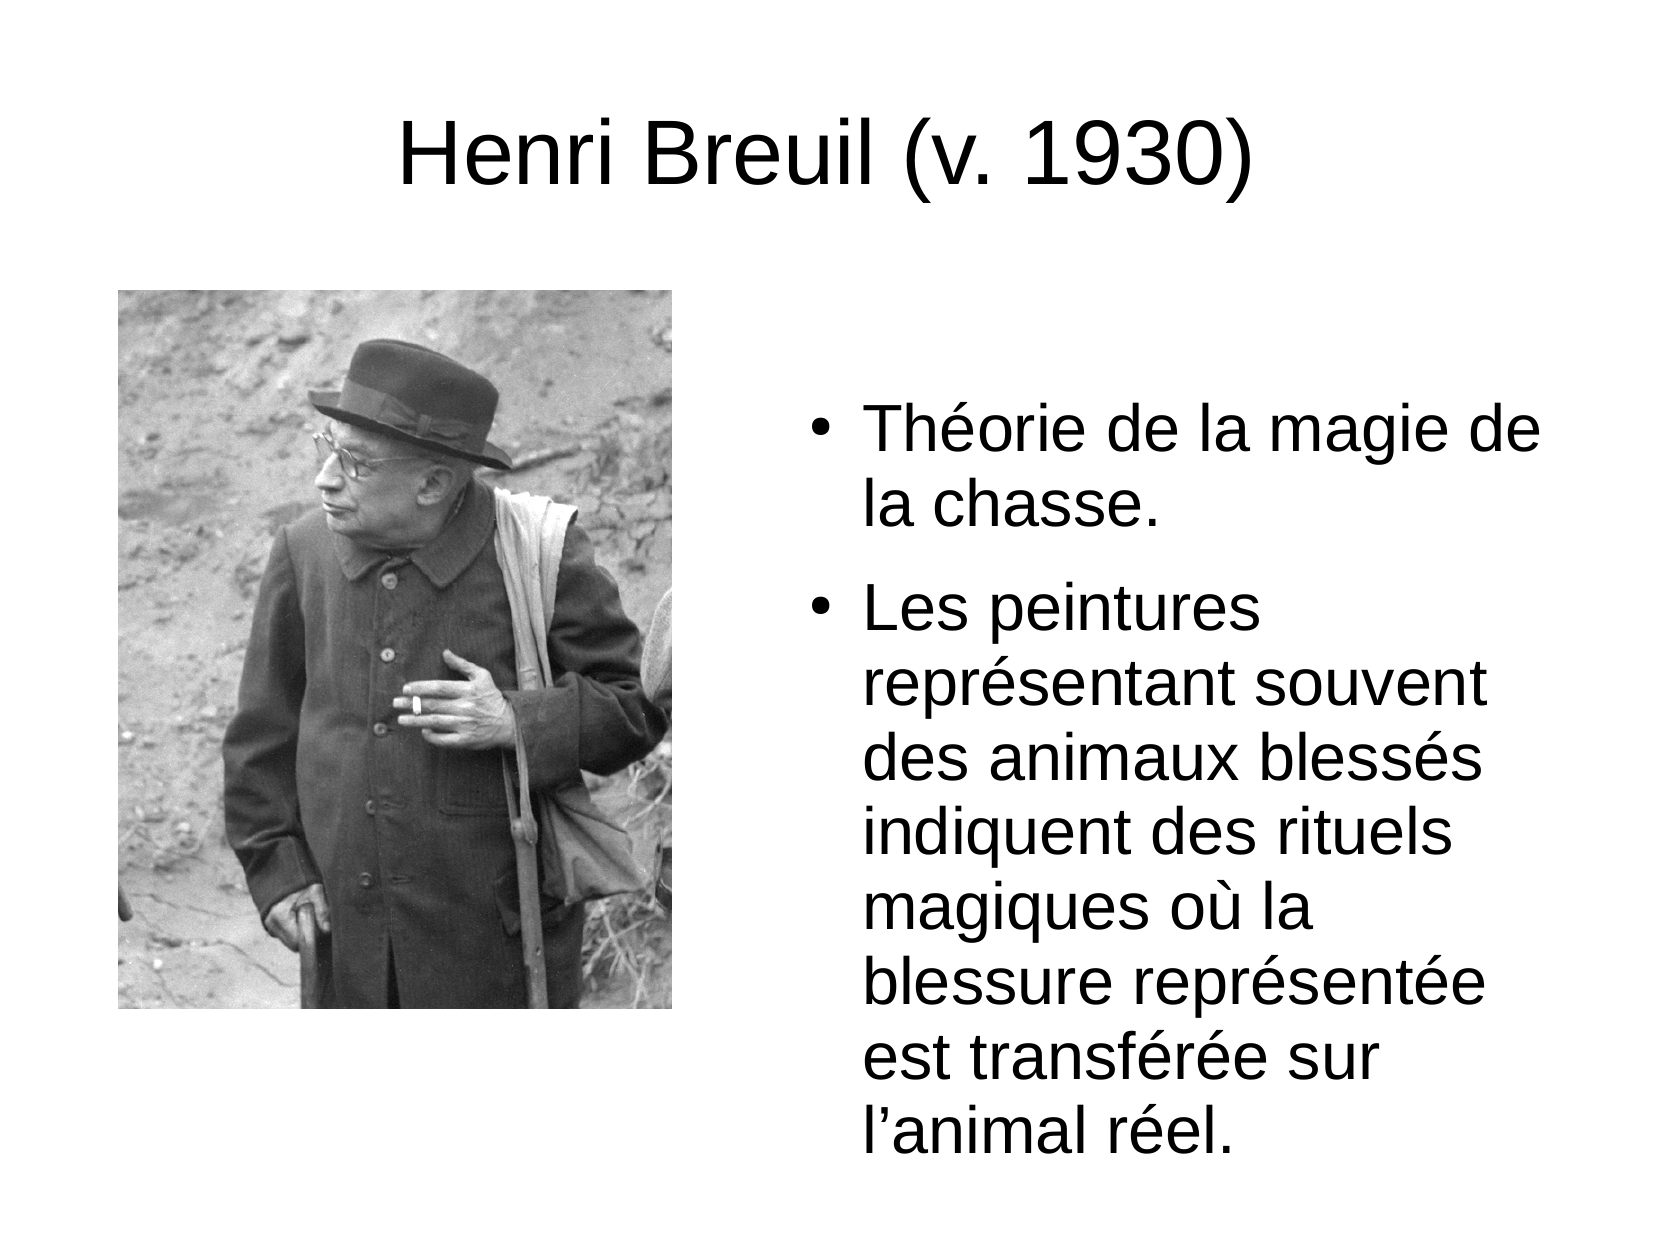

# Henri Breuil (v. 1930)
Théorie de la magie de la chasse.
Les peintures représentant souvent des animaux blessés indiquent des rituels magiques où la blessure représentée est transférée sur l’animal réel.